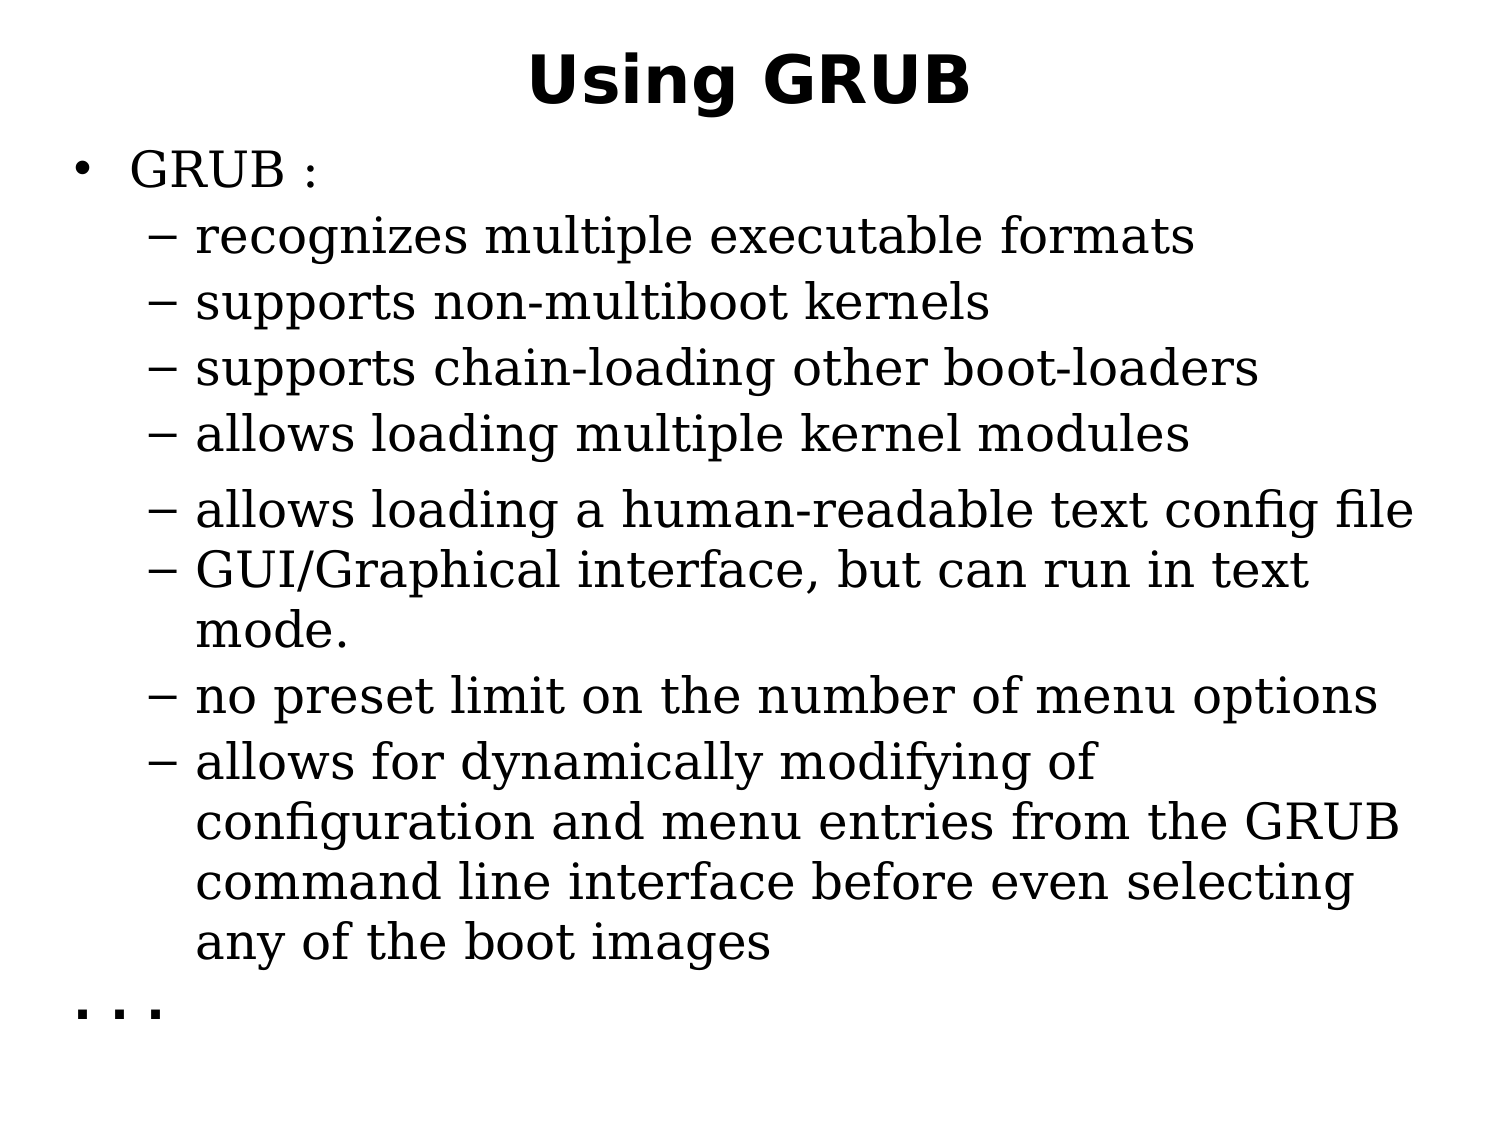

# Using GRUB
GRUB :
recognizes multiple executable formats
supports non-multiboot kernels
supports chain-loading other boot-loaders
allows loading multiple kernel modules
allows loading a human-readable text config file
GUI/Graphical interface, but can run in text mode.
no preset limit on the number of menu options
allows for dynamically modifying of configuration and menu entries from the GRUB command line interface before even selecting any of the boot images
. . .